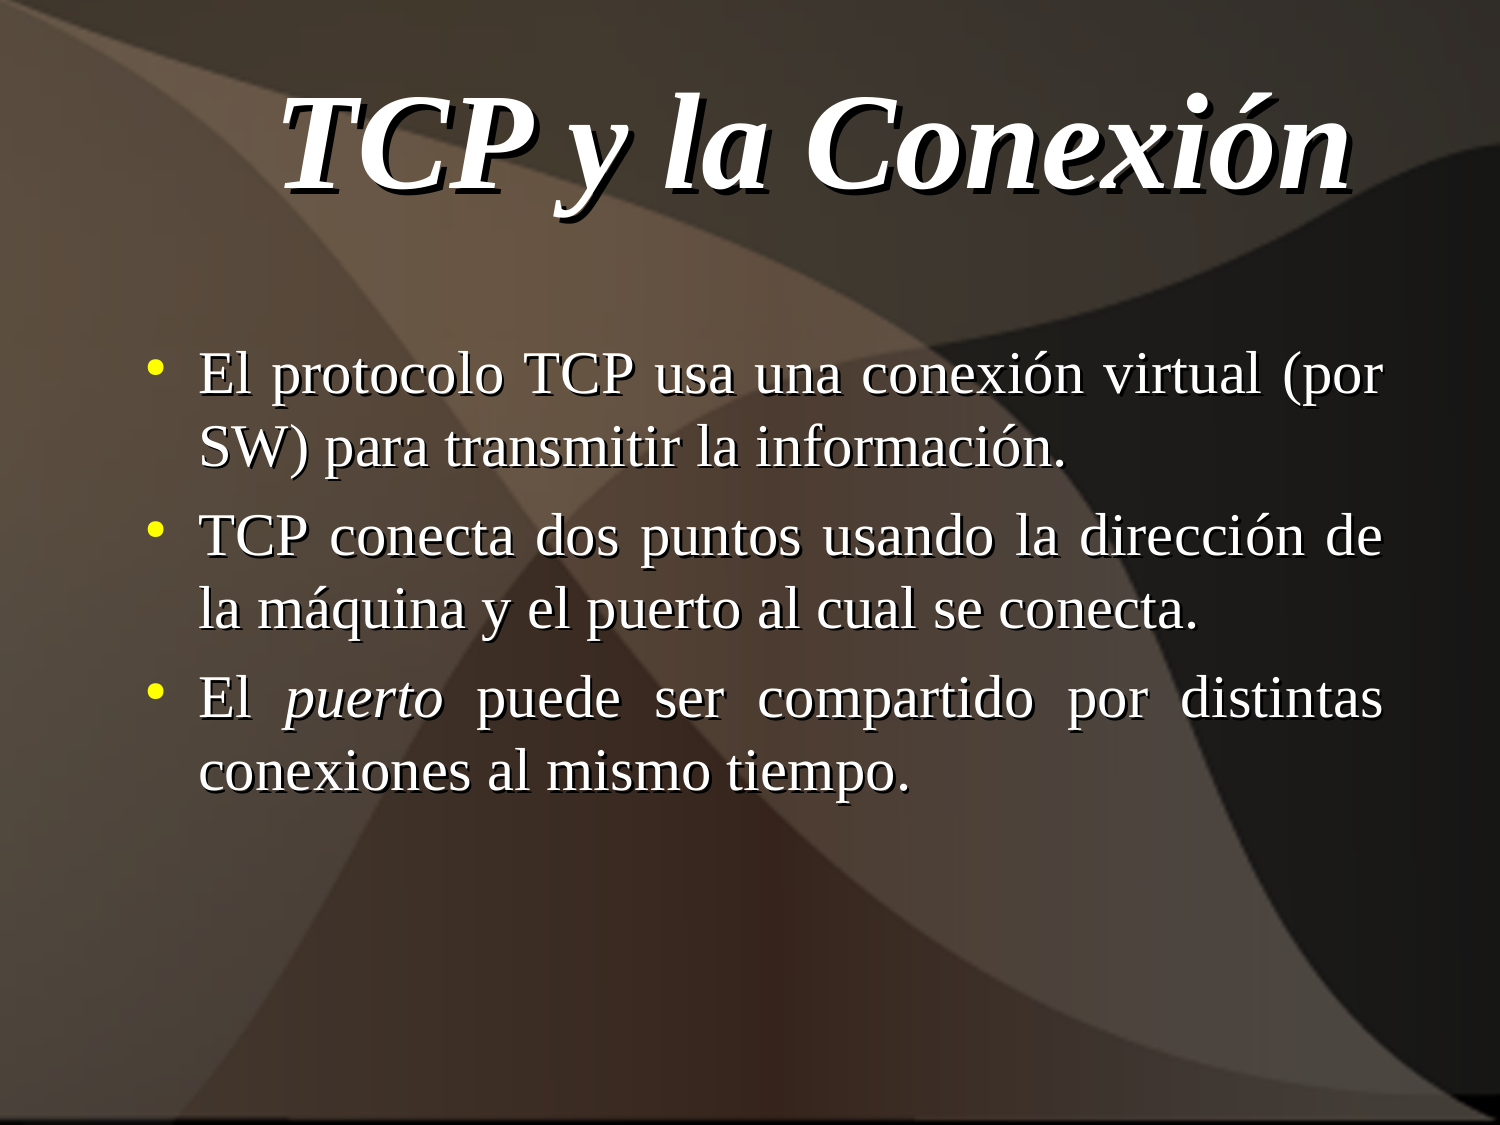

TCP y la Conexión
# El protocolo TCP usa una conexión virtual (por SW) para transmitir la información.
TCP conecta dos puntos usando la dirección de la máquina y el puerto al cual se conecta.
El puerto puede ser compartido por distintas conexiones al mismo tiempo.